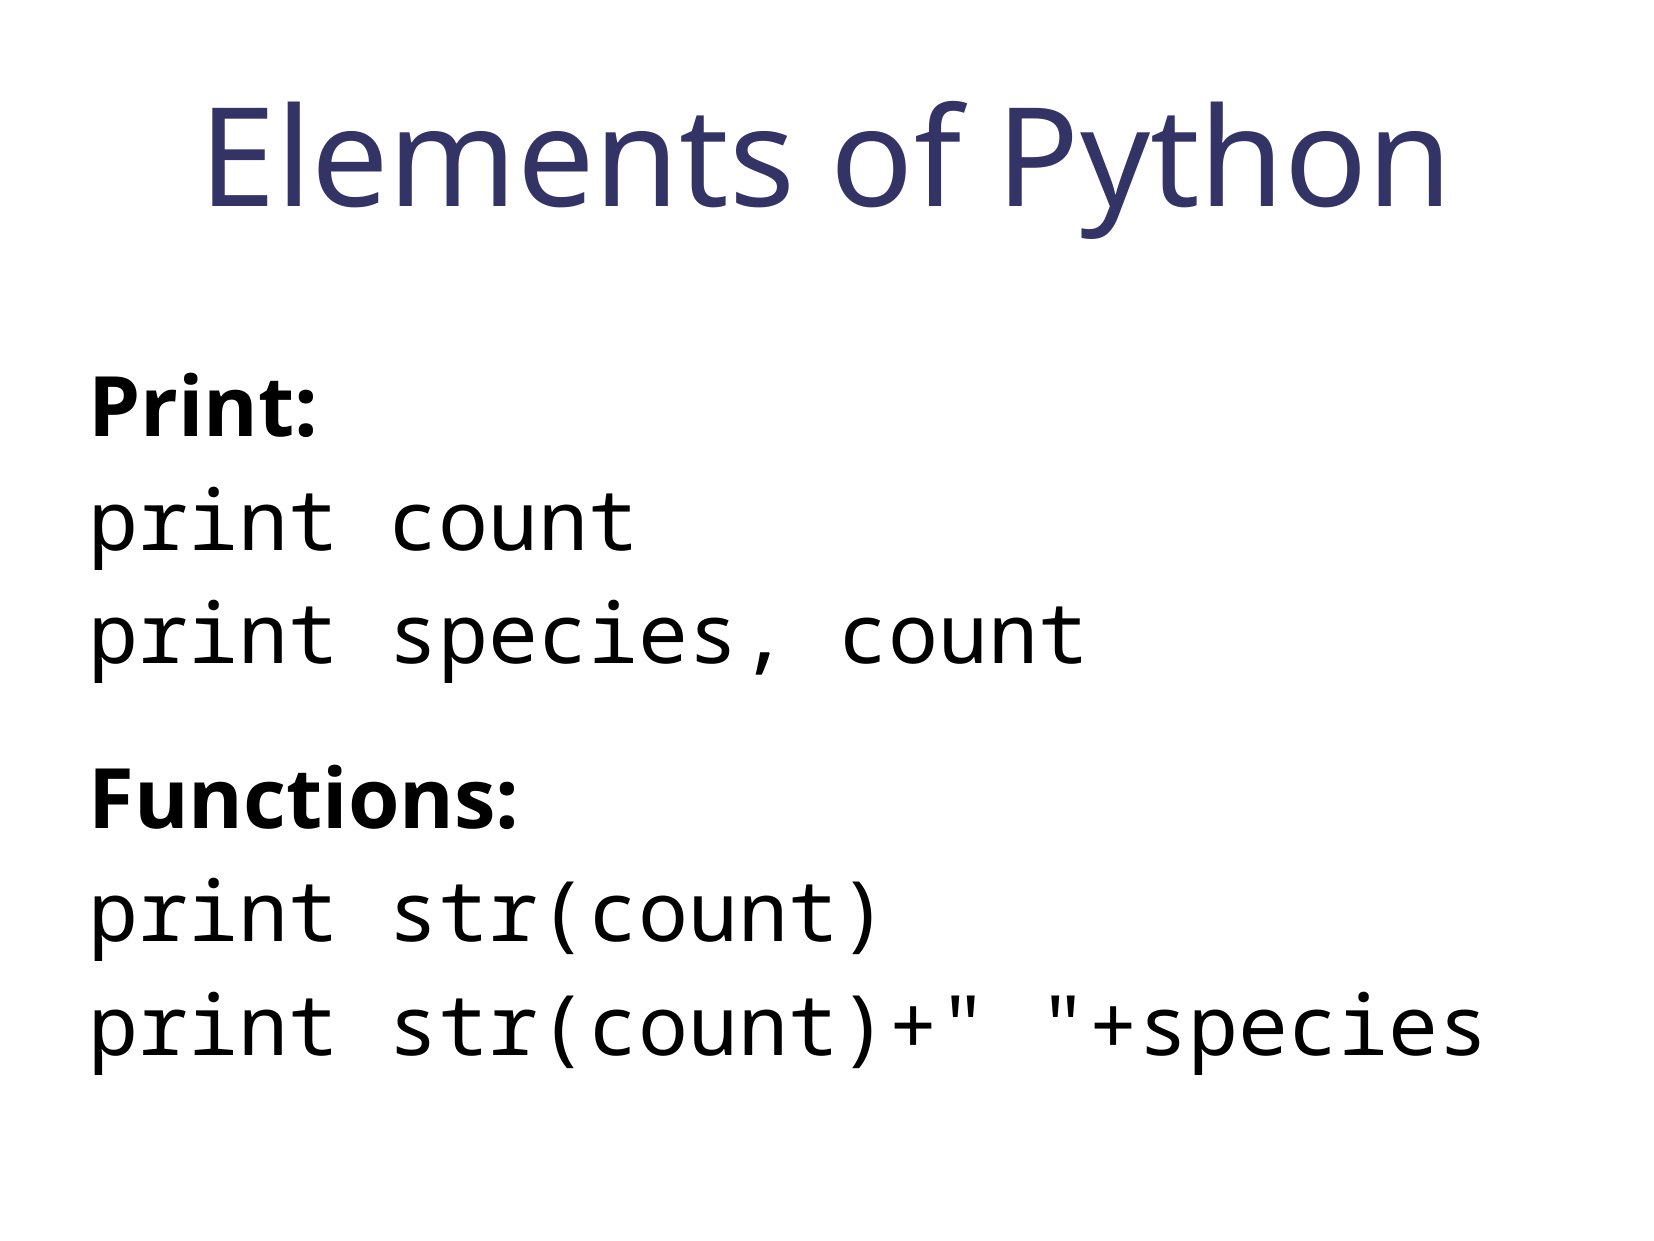

# Elements of Python
Print:
print count
print species, count
Functions:
print str(count)
print str(count)+" "+species